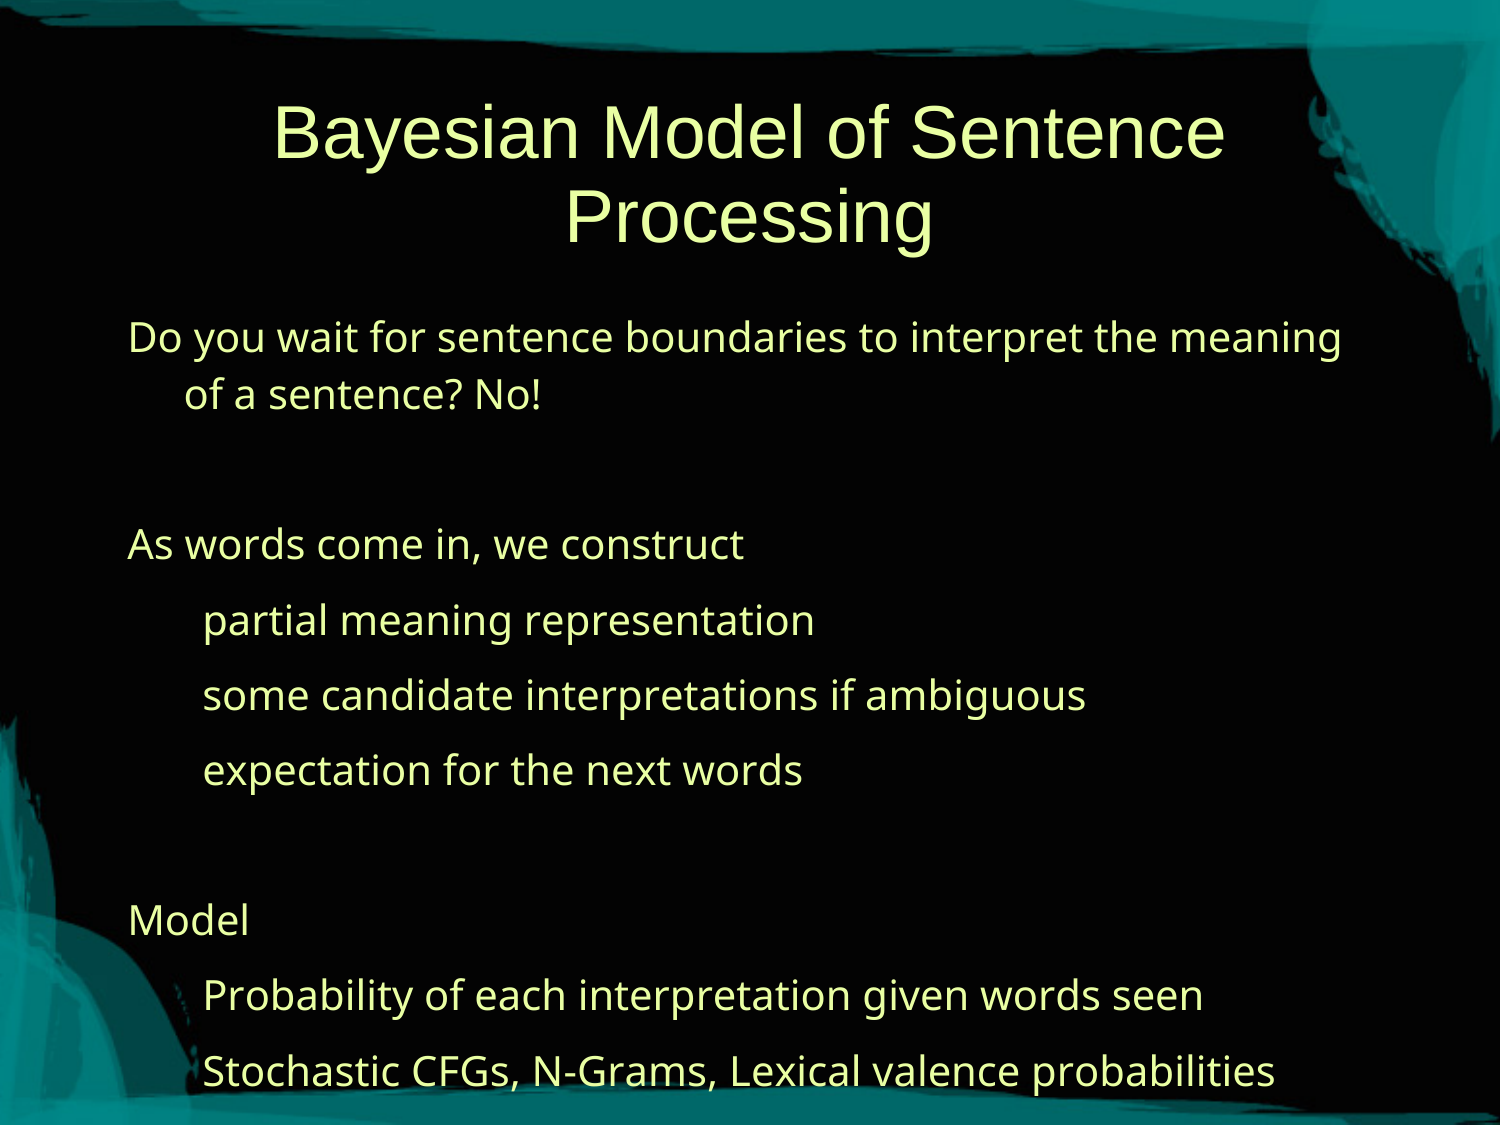

# Bayesian Model of Sentence Processing
Do you wait for sentence boundaries to interpret the meaning of a sentence? No!
As words come in, we construct
partial meaning representation
some candidate interpretations if ambiguous
expectation for the next words
Model
Probability of each interpretation given words seen
Stochastic CFGs, N-Grams, Lexical valence probabilities